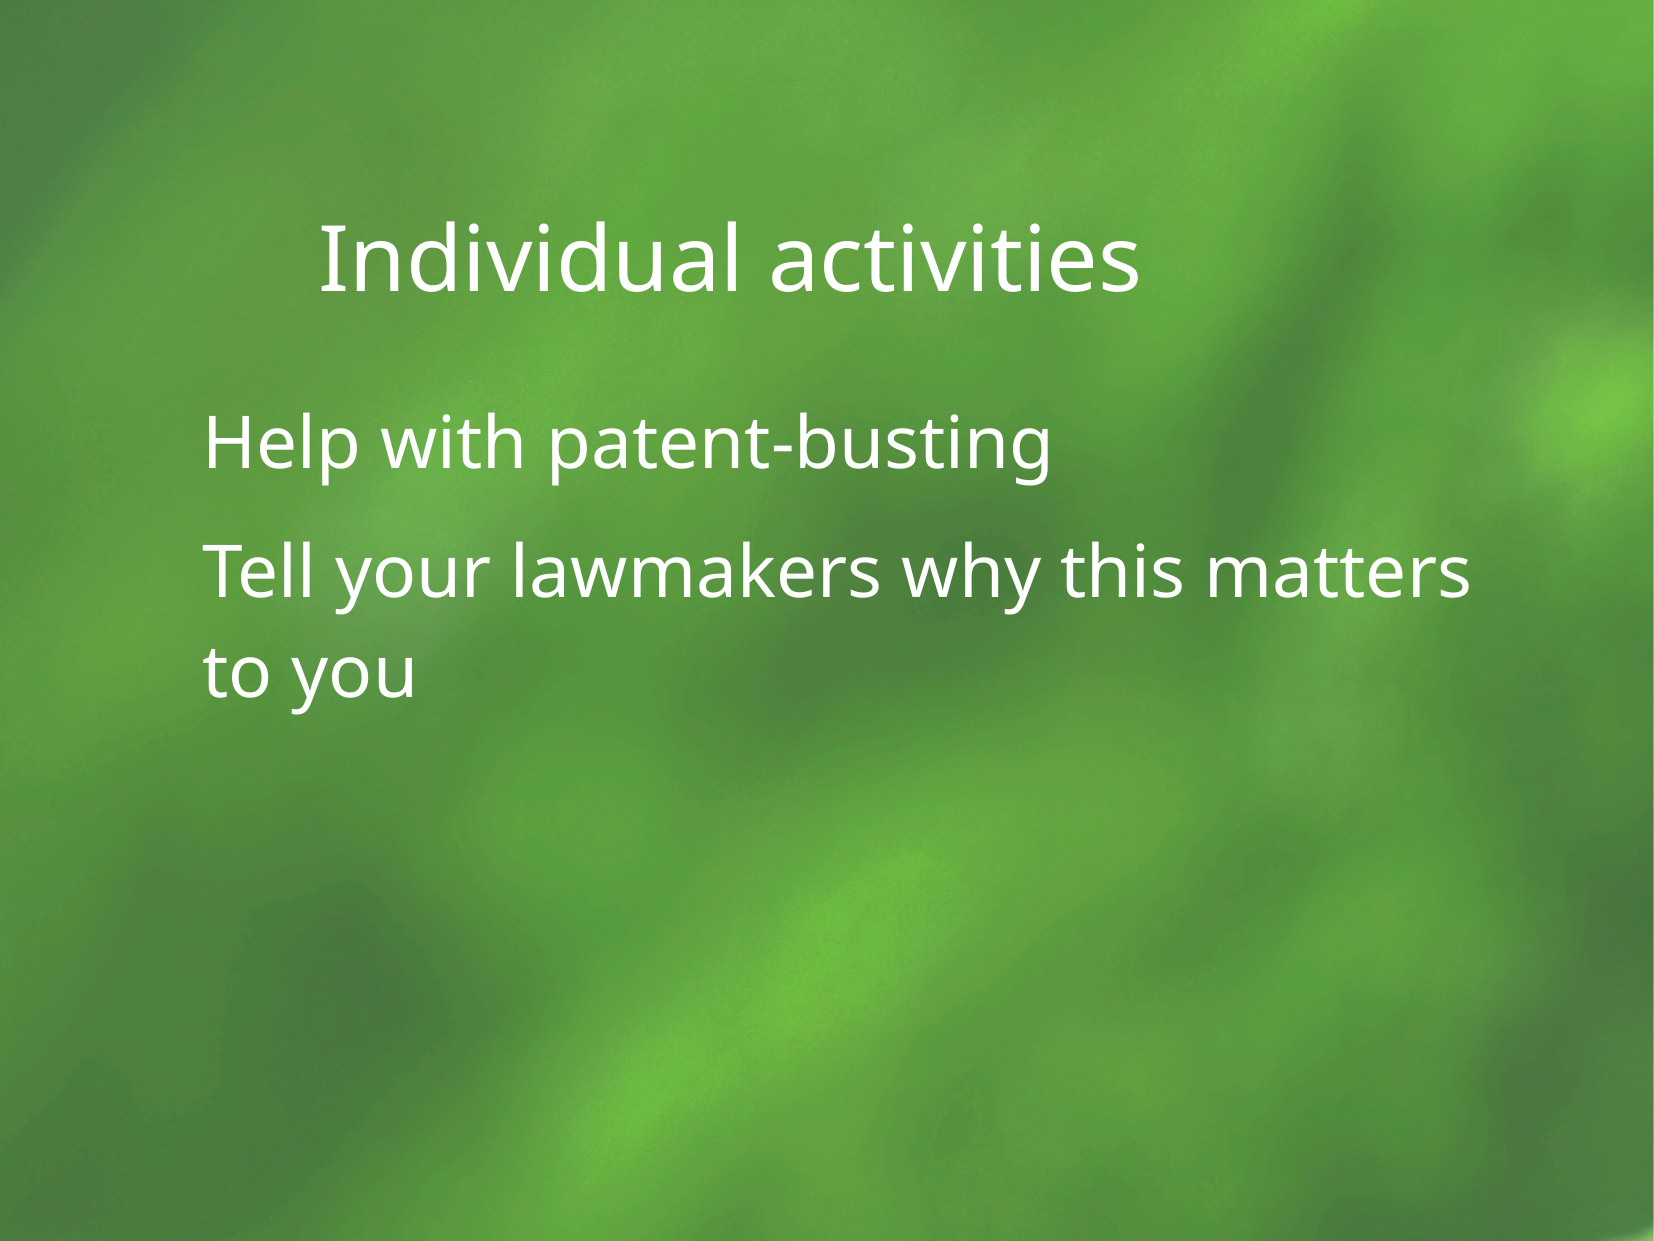

# Individual activities
Help with patent-busting
Tell your lawmakers why this matters to you